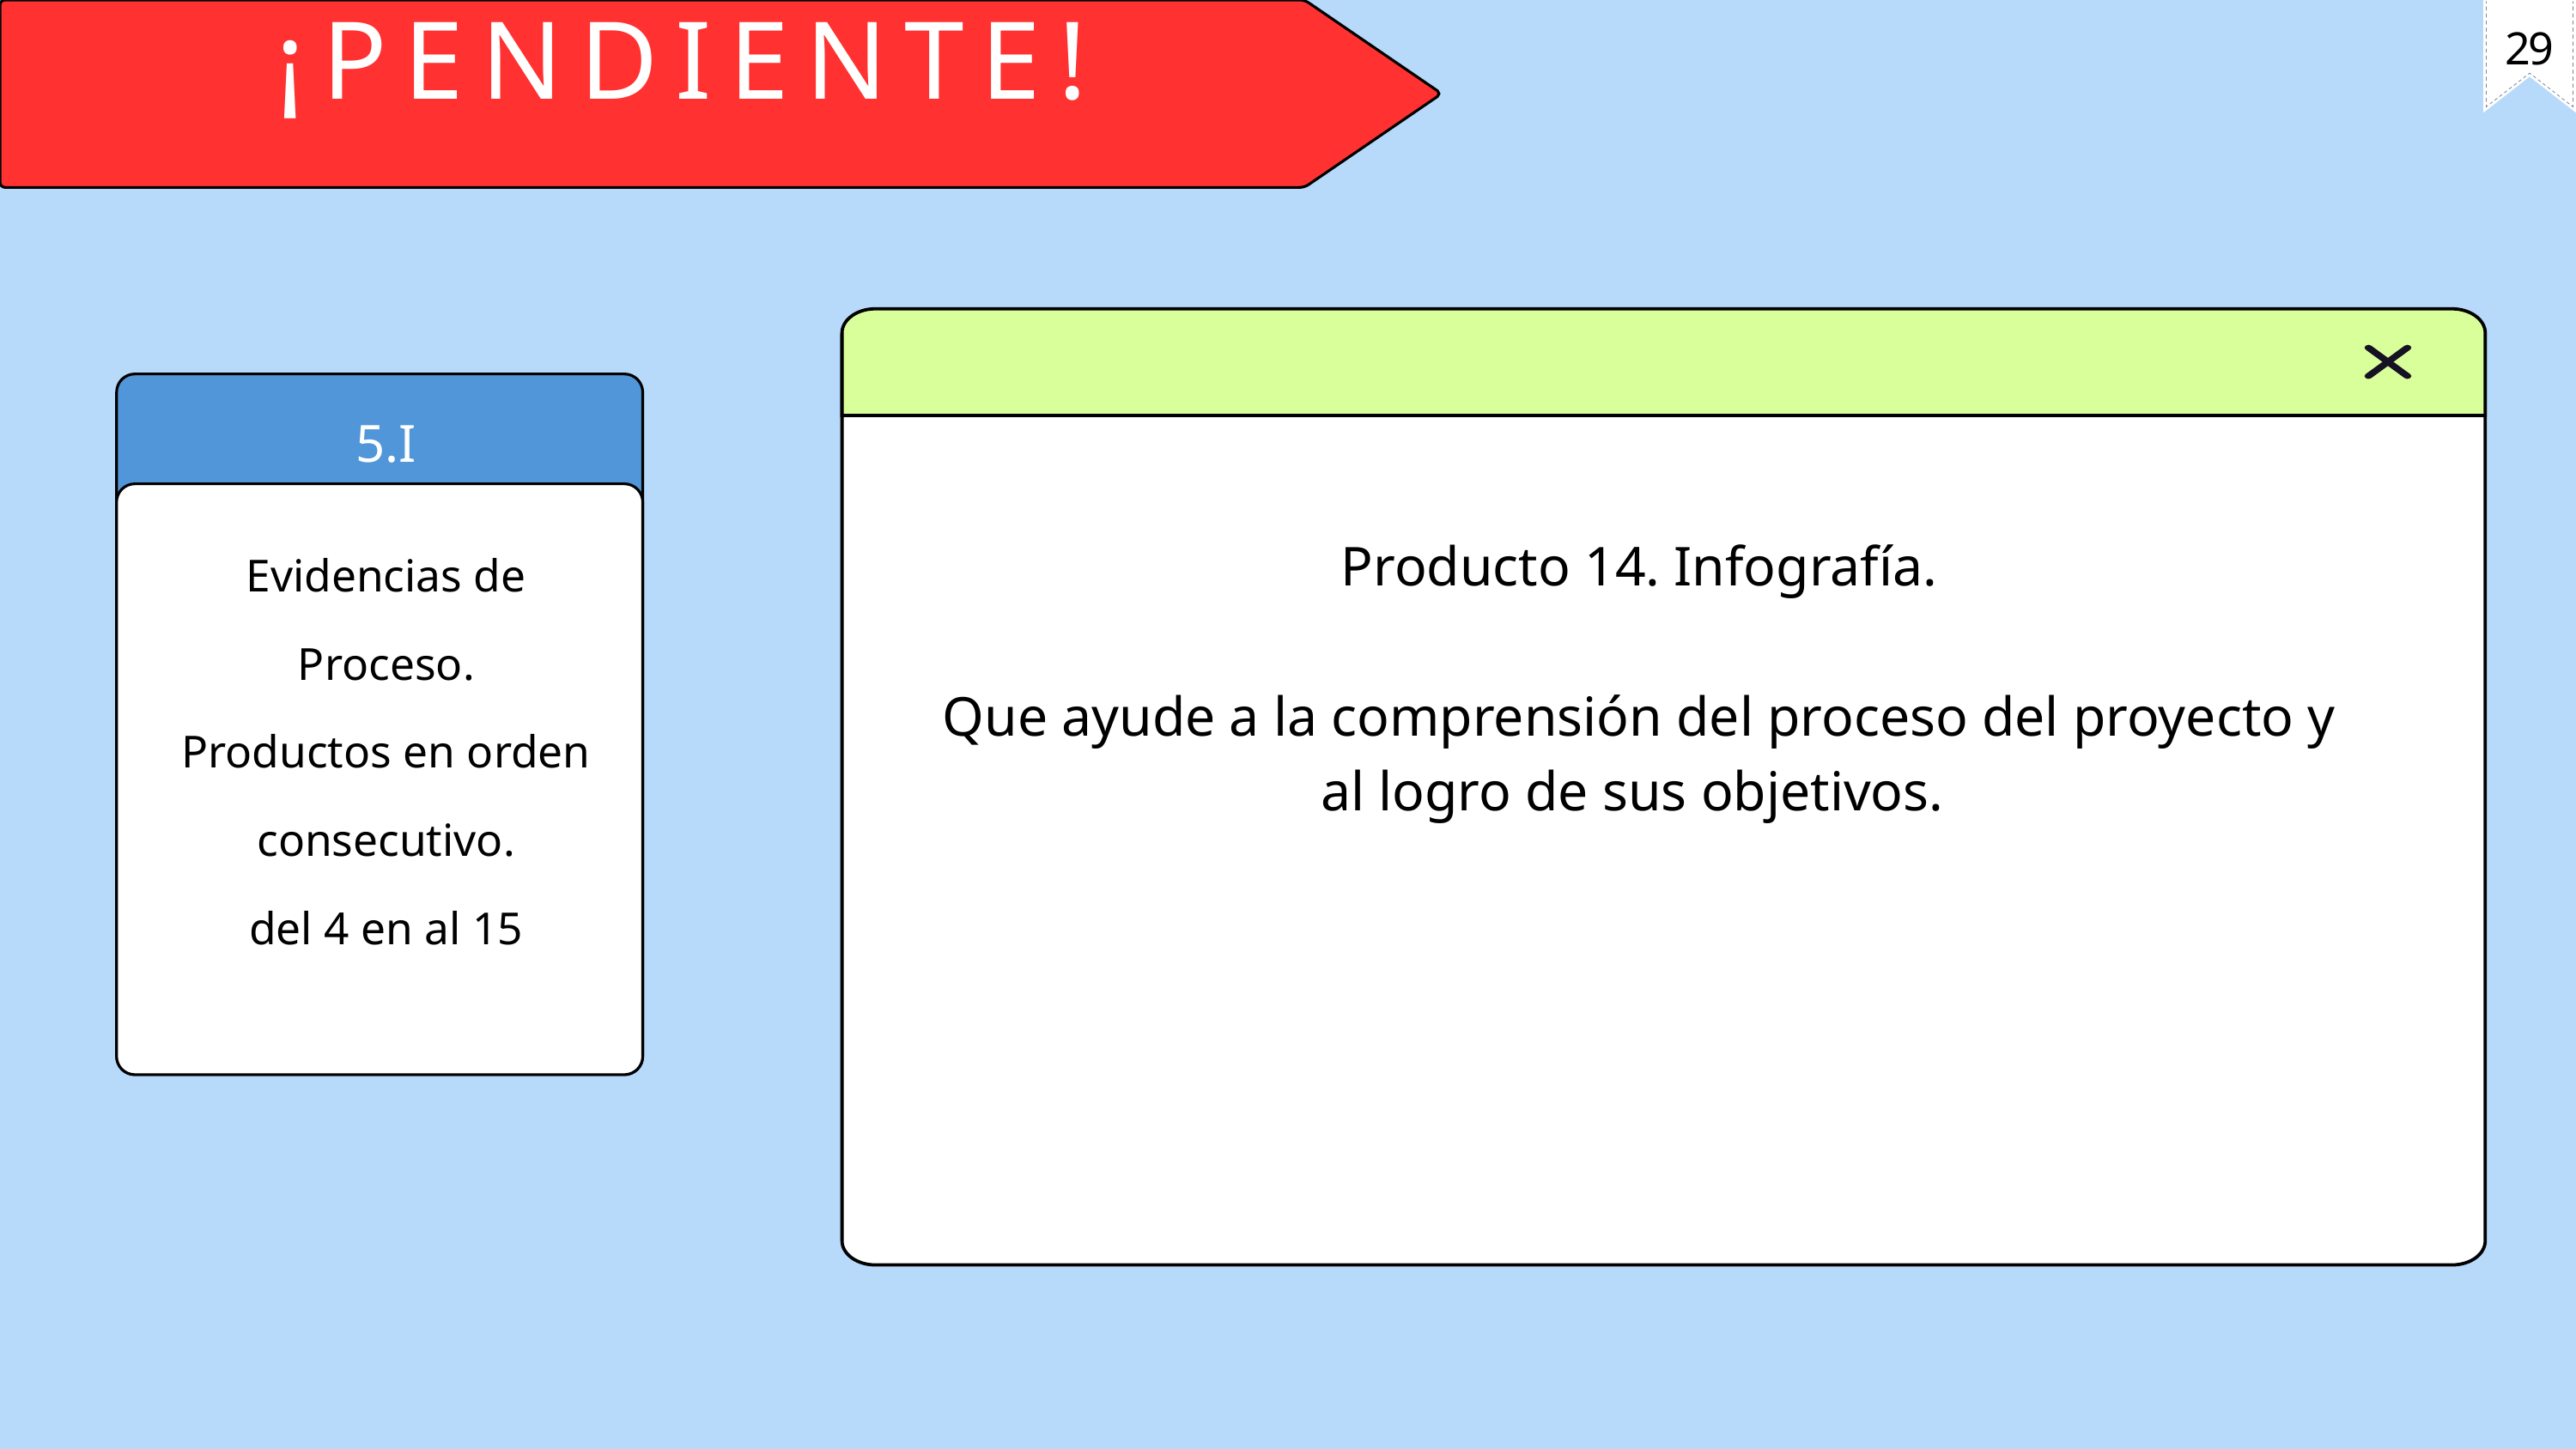

¡PENDIENTE!
29
5.I
Evidencias de Proceso.
Productos en orden consecutivo.
del 4 en al 15
 Producto 14. Infografía.
Que ayude a la comprensión del proceso del proyecto y al logro de sus objetivos.